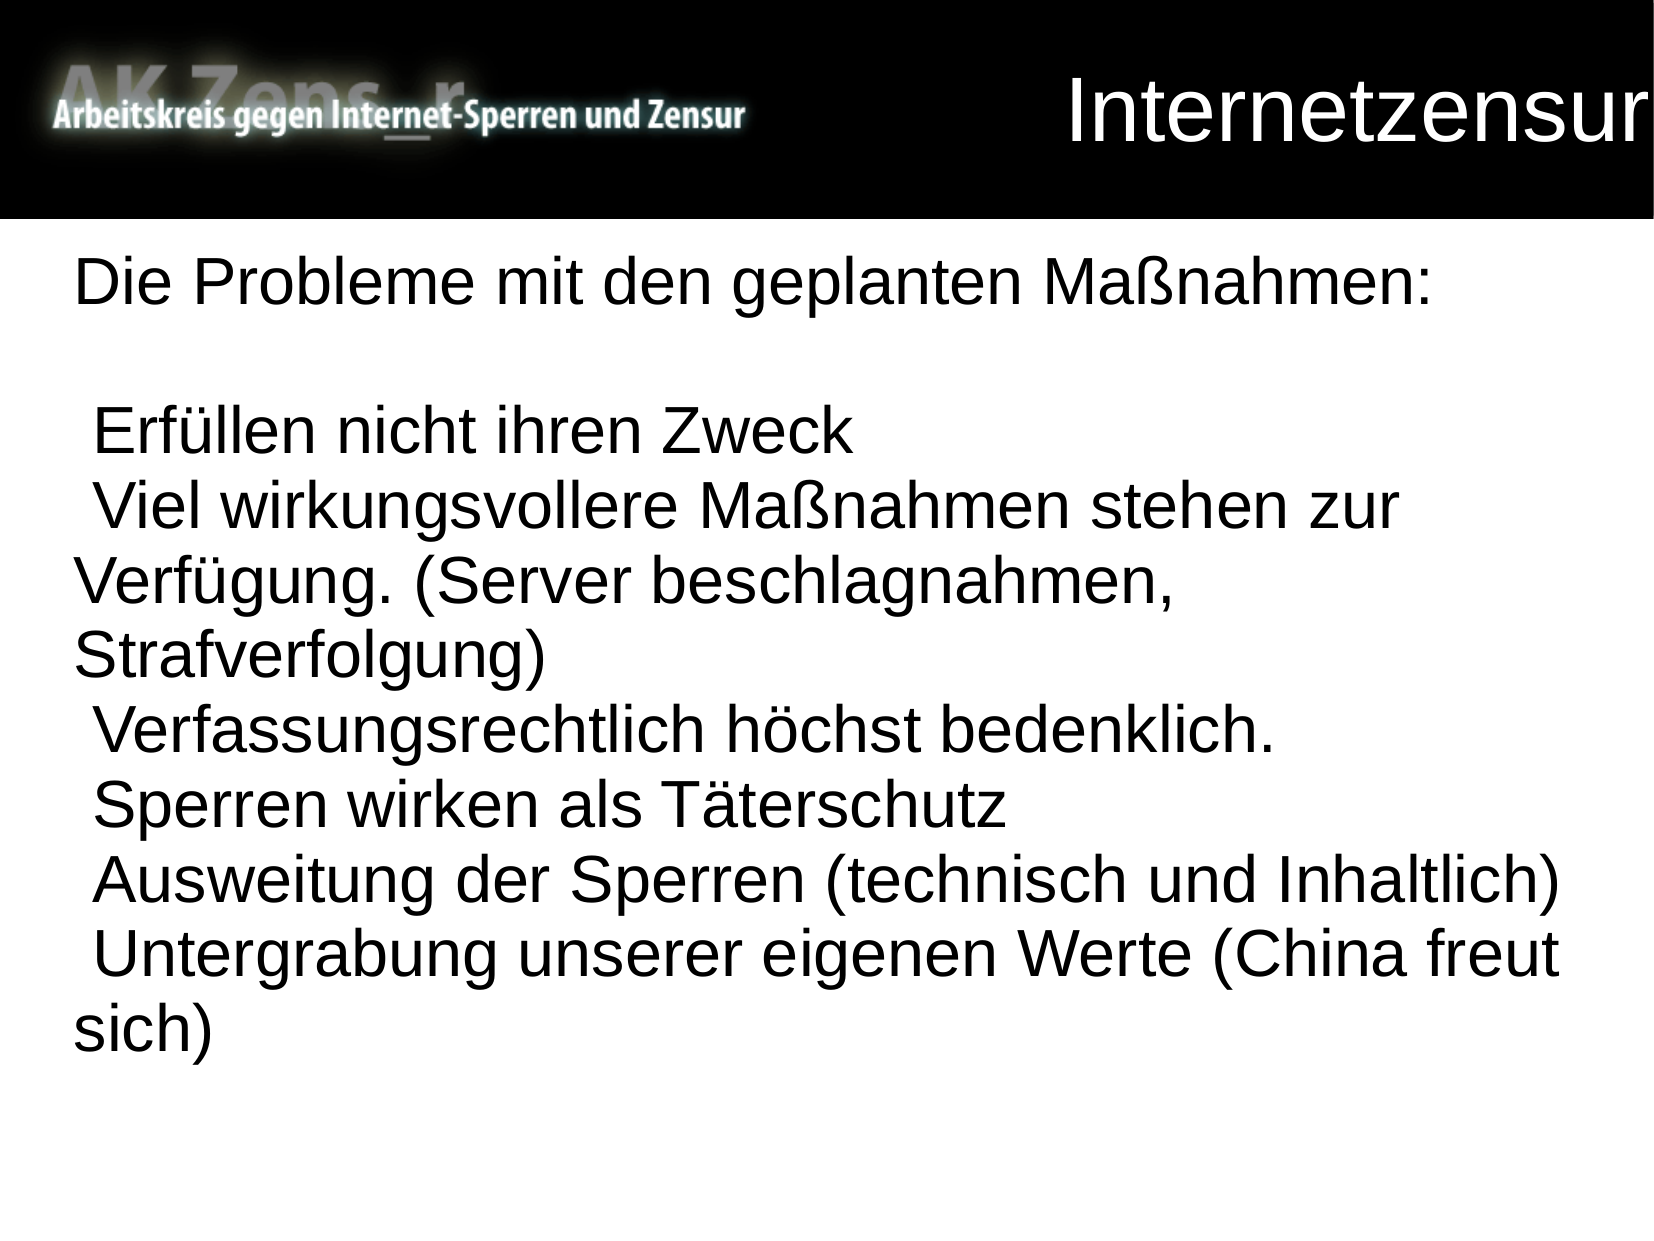

# Internetzensur
Die Probleme mit den geplanten Maßnahmen:
 Erfüllen nicht ihren Zweck
 Viel wirkungsvollere Maßnahmen stehen zur Verfügung. (Server beschlagnahmen, Strafverfolgung)
 Verfassungsrechtlich höchst bedenklich.
 Sperren wirken als Täterschutz
 Ausweitung der Sperren (technisch und Inhaltlich)
 Untergrabung unserer eigenen Werte (China freut sich)